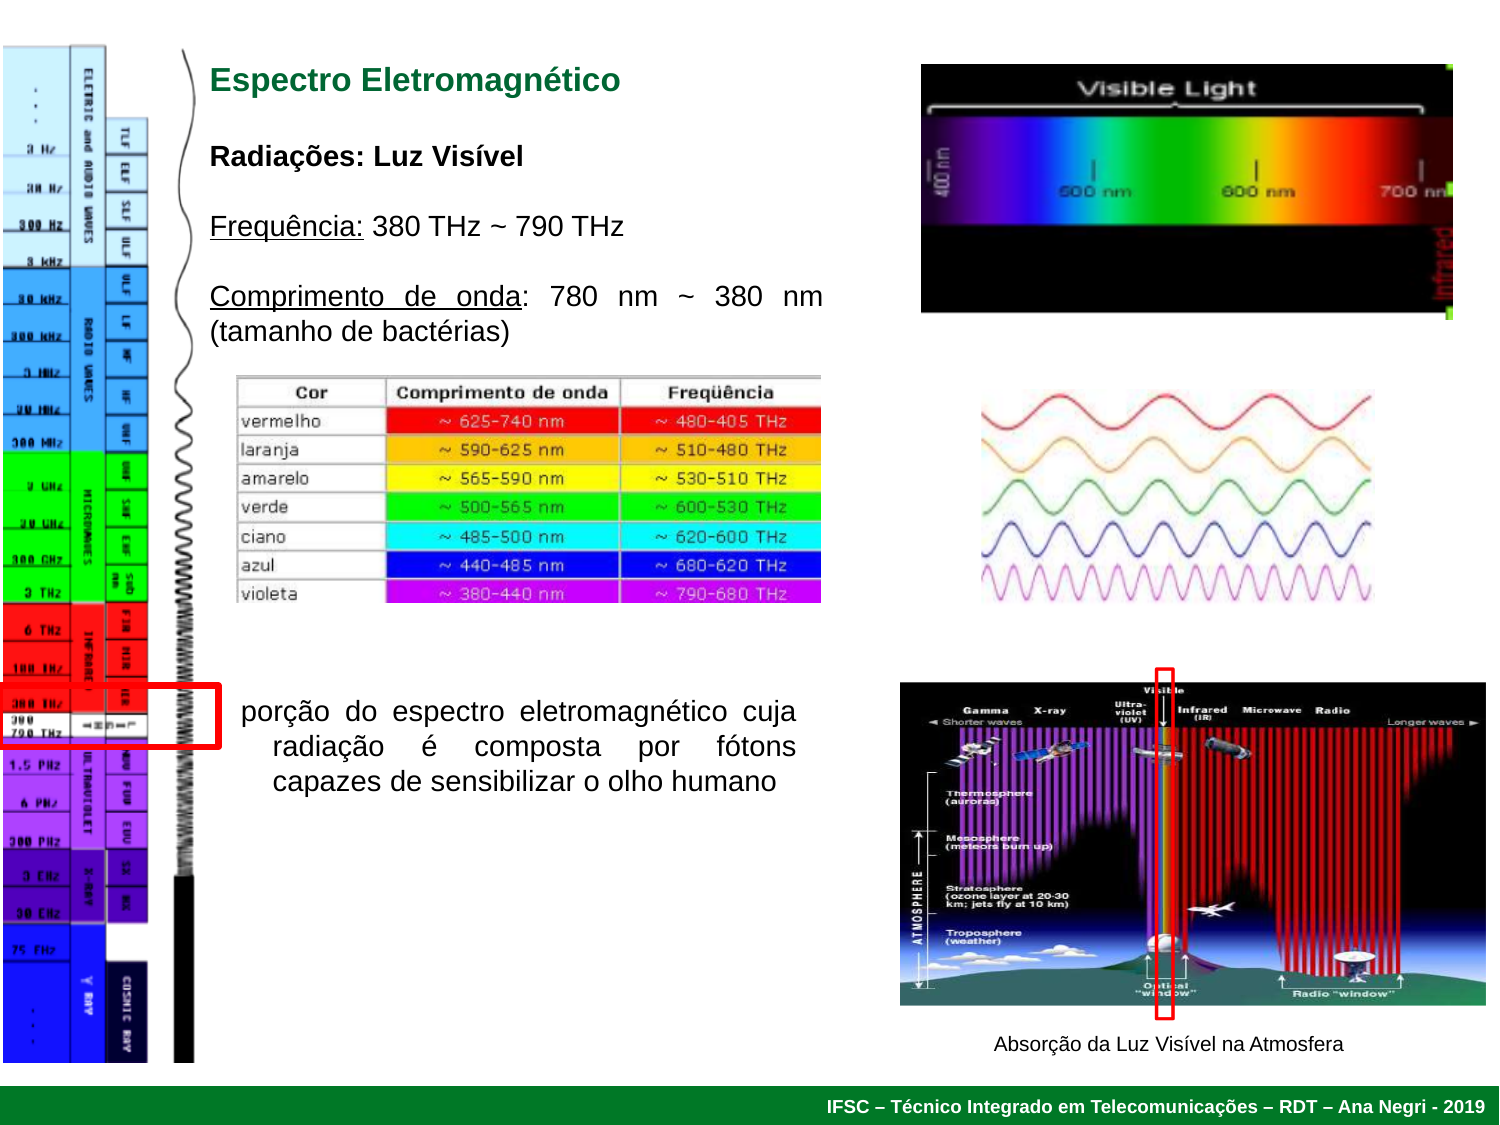

Espectro Eletromagnético
Radiações: Luz Visível
Frequência: 380 THz ~ 790 THz
Comprimento de onda: 780 nm ~ 380 nm (tamanho de bactérias)
ção
porção do espectro eletromagnético cuja radiação é composta por fótons capazes de sensibilizar o olho humano
Absorção da Luz Visível na Atmosfera
IFSC – Técnico Integrado em Telecomunicações – RDT – Ana Negri - 2019